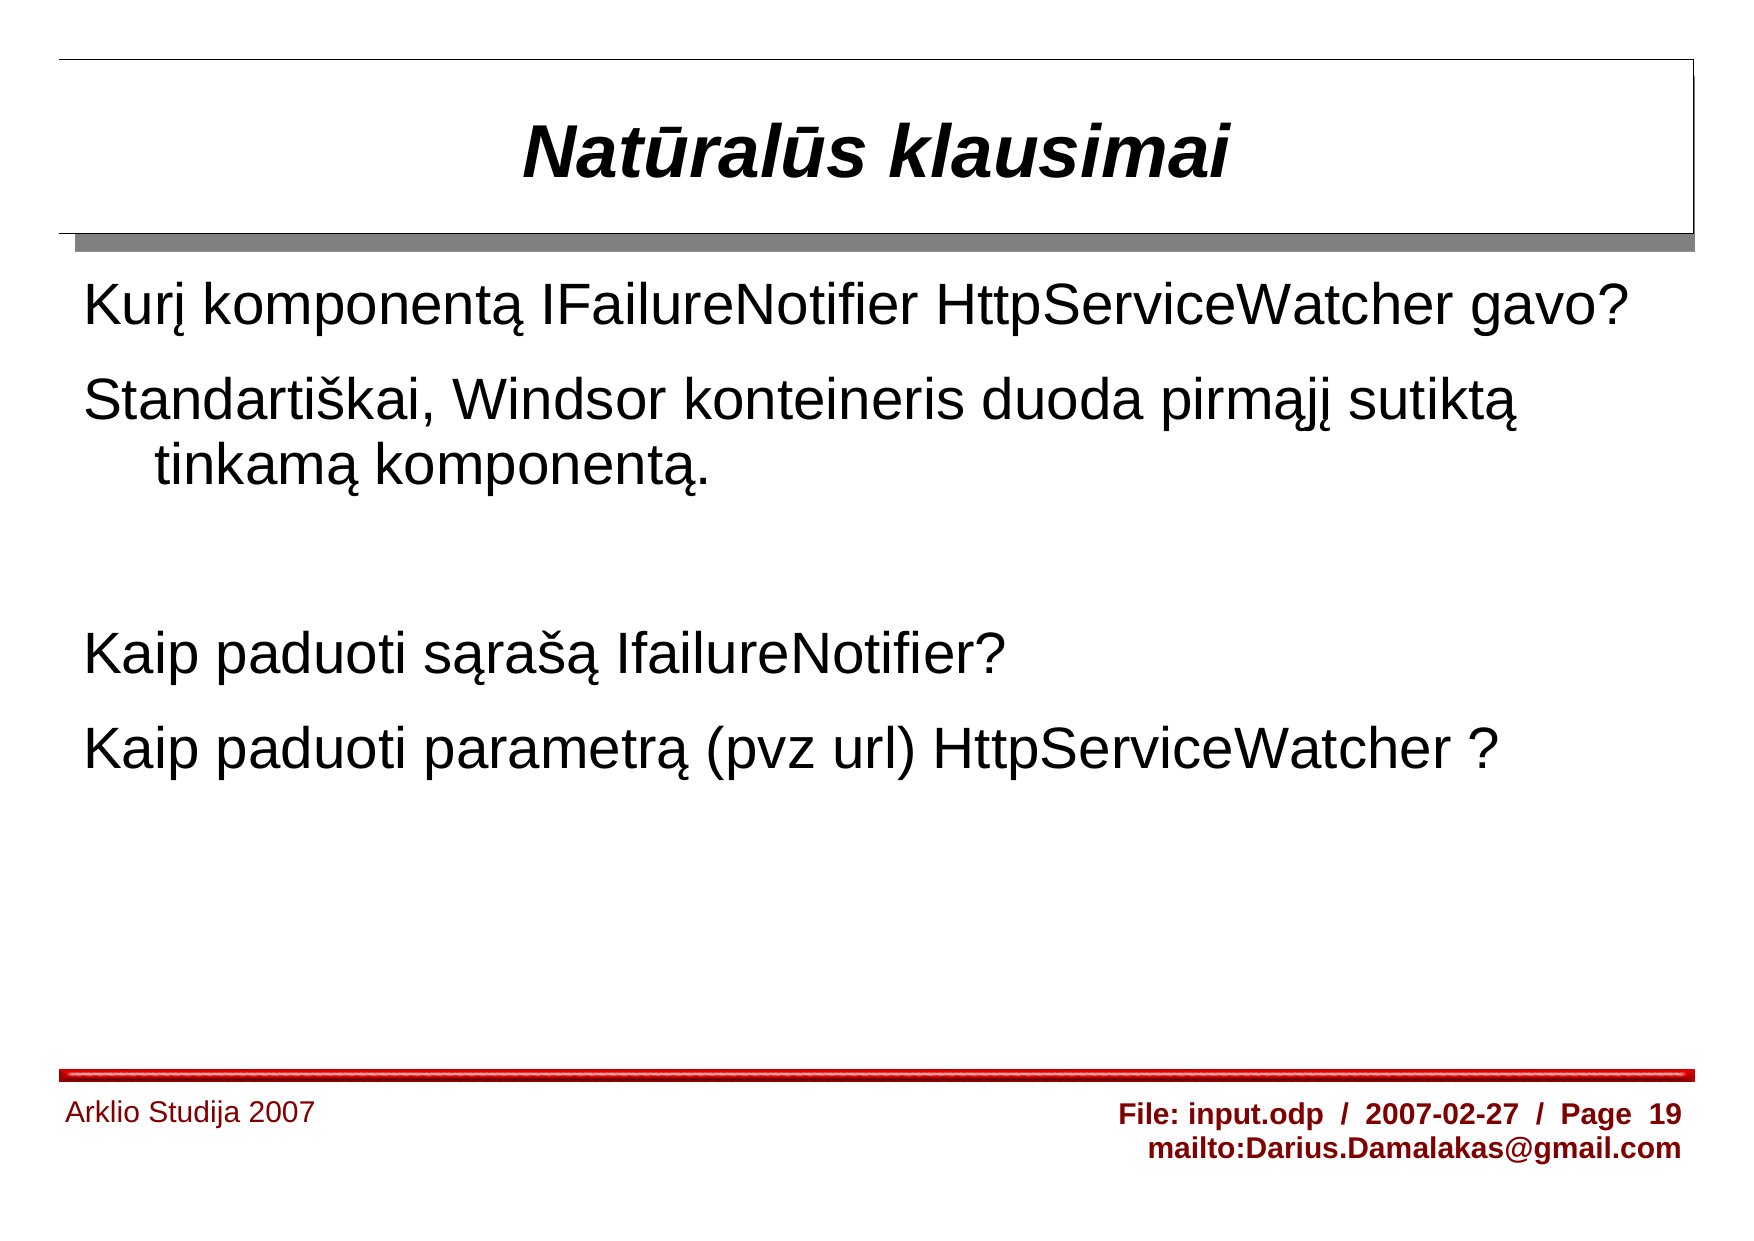

# Natūralūs klausimai
Kurį komponentą IFailureNotifier HttpServiceWatcher gavo?
Standartiškai, Windsor konteineris duoda pirmąjį sutiktą tinkamą komponentą.
Kaip paduoti sąrašą IfailureNotifier?
Kaip paduoti parametrą (pvz url) HttpServiceWatcher ?